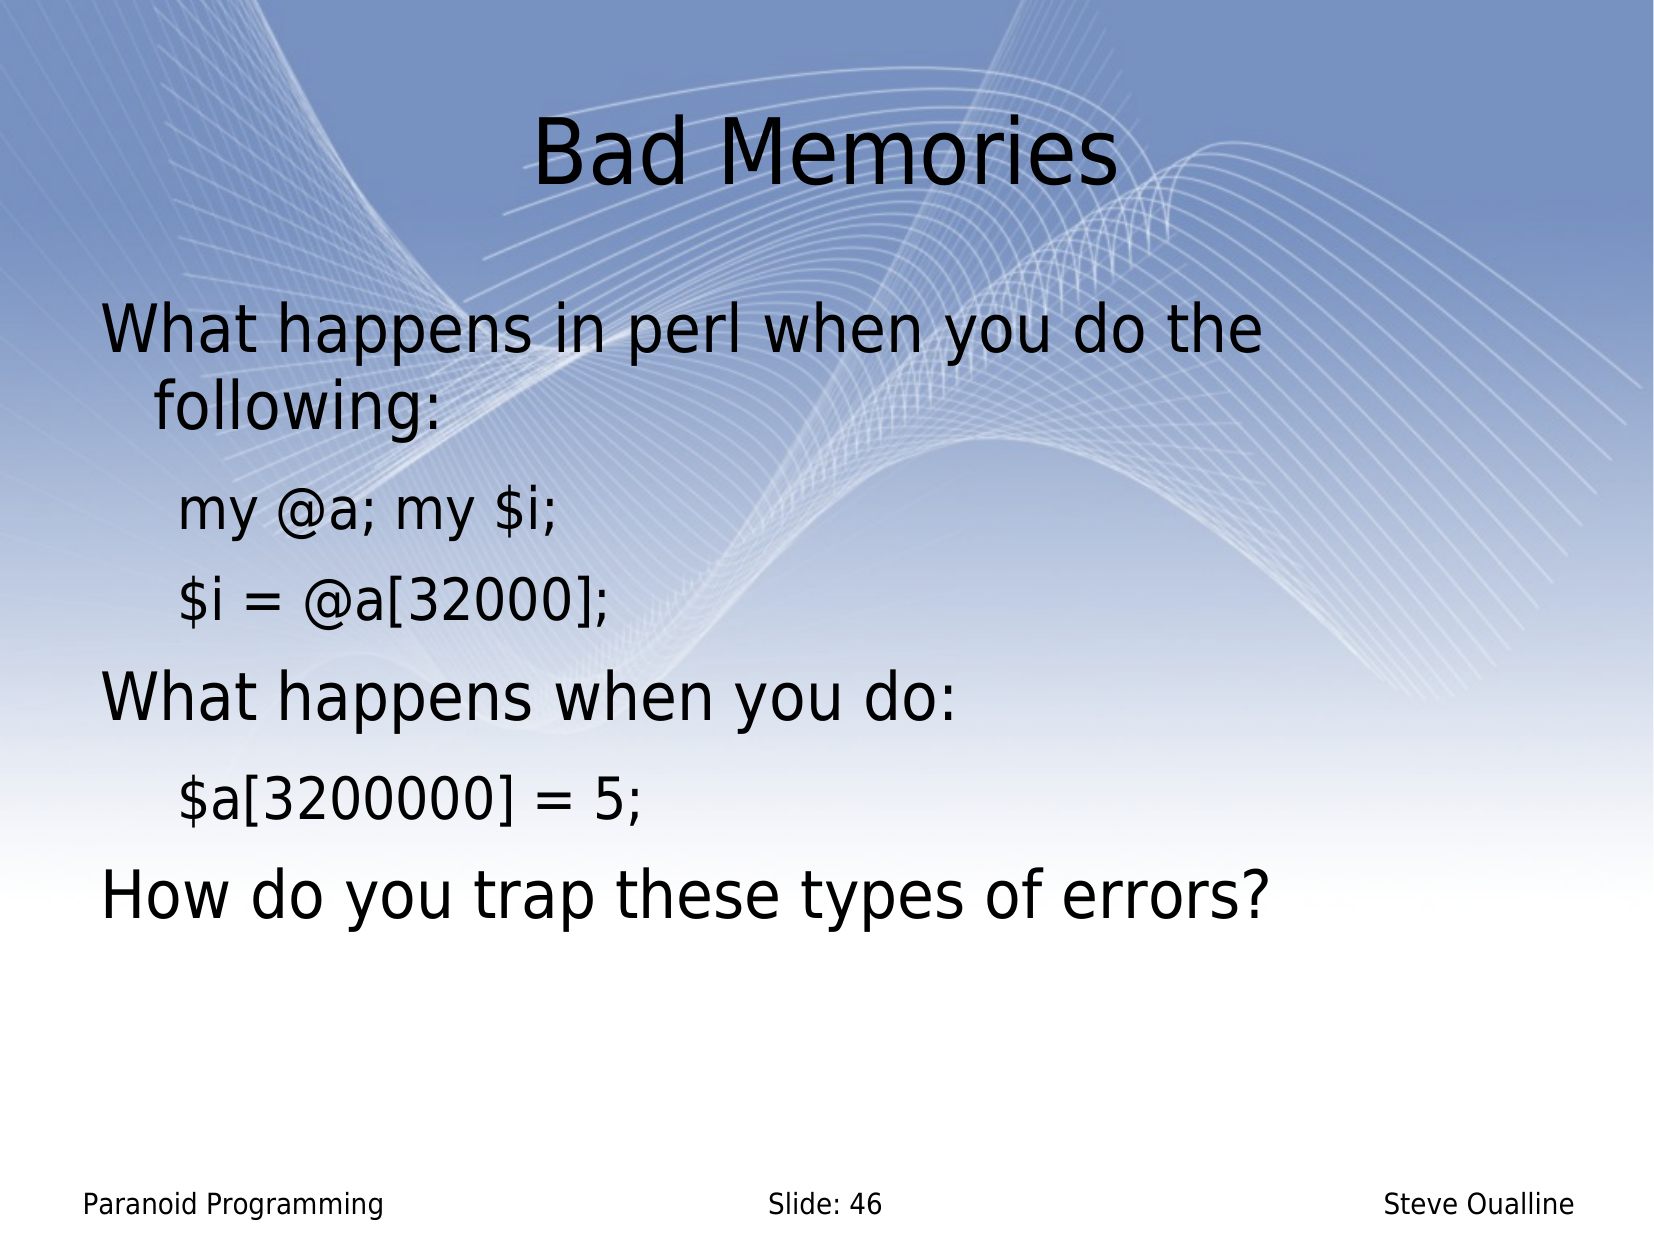

# Bad Memories
What happens in perl when you do the following:
my @a; my $i;
$i = @a[32000];
What happens when you do:
$a[3200000] = 5;
How do you trap these types of errors?
Paranoid Programming
Steve Oualline
46